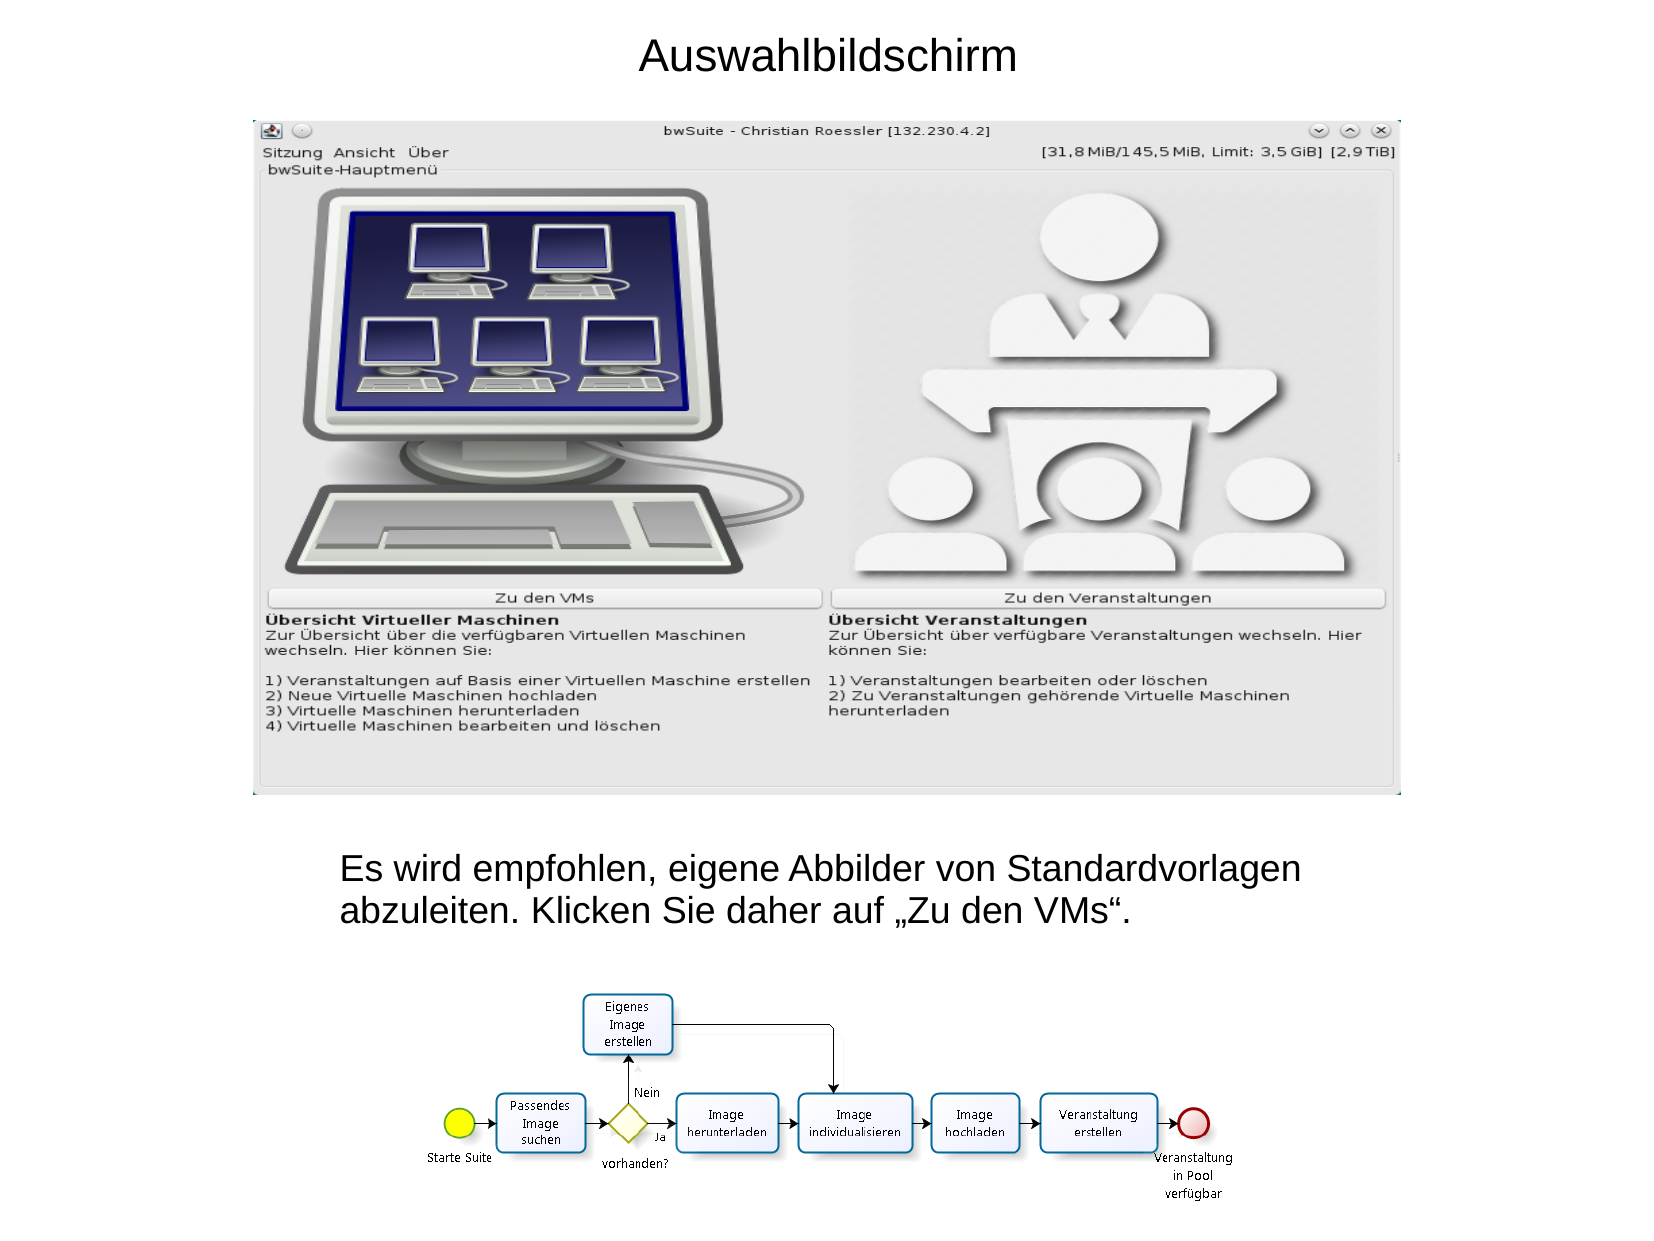

# Auswahlbildschirm
Es wird empfohlen, eigene Abbilder von Standardvorlagen abzuleiten. Klicken Sie daher auf „Zu den VMs“.